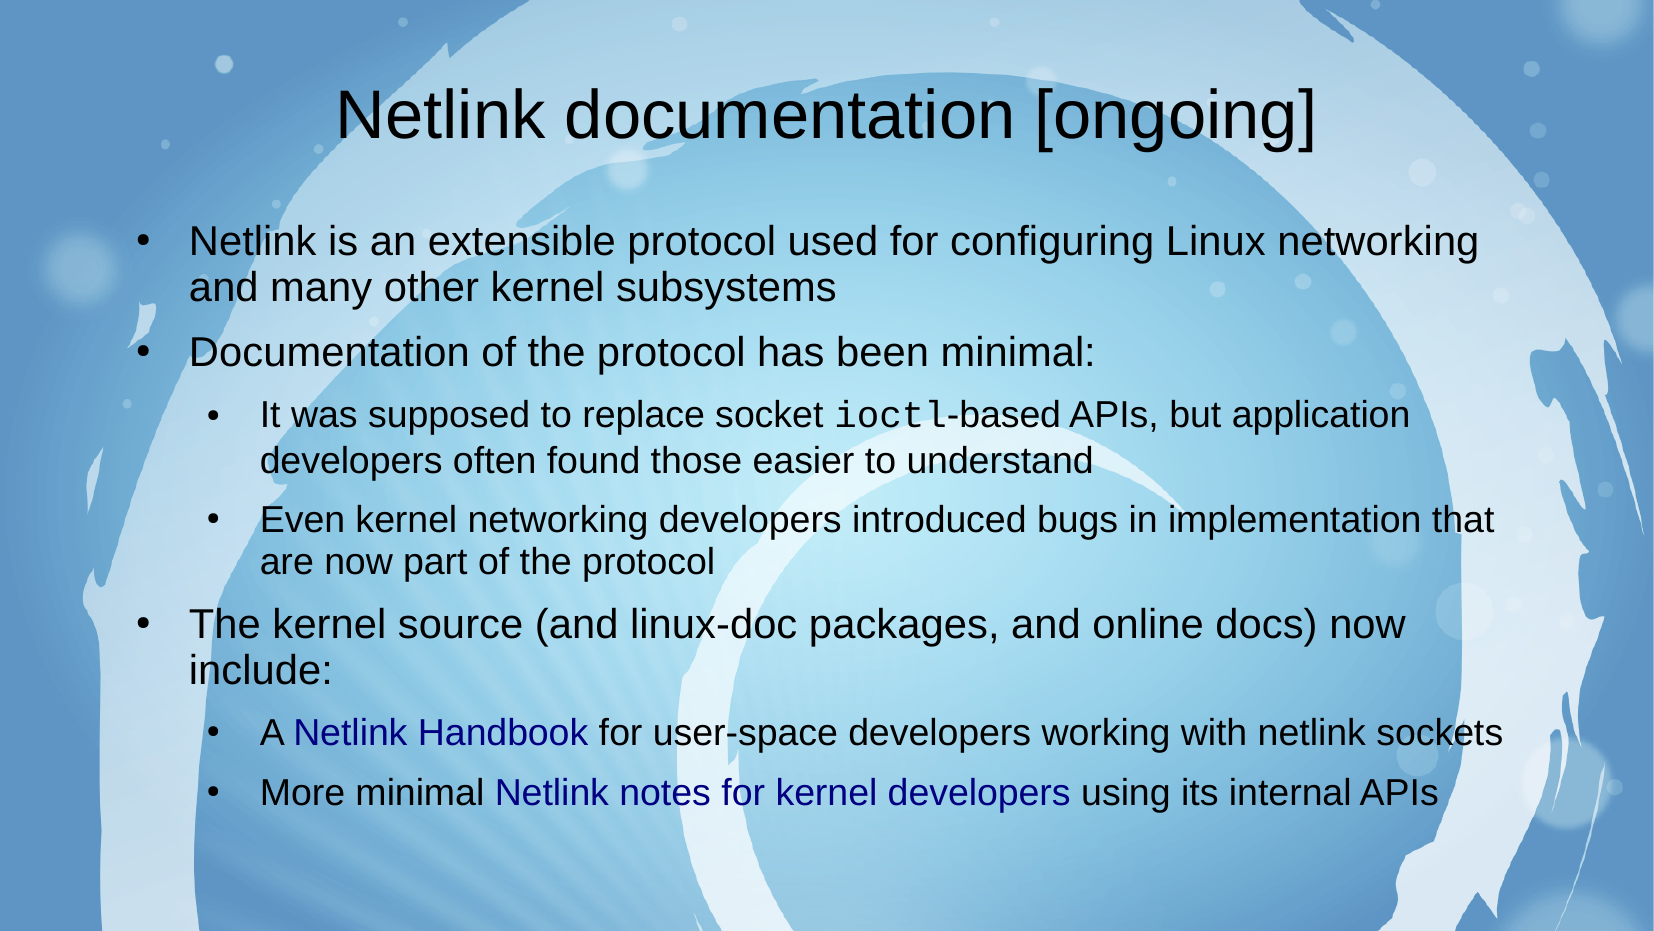

# Netlink documentation [ongoing]
Netlink is an extensible protocol used for configuring Linux networking and many other kernel subsystems
Documentation of the protocol has been minimal:
It was supposed to replace socket ioctl-based APIs, but application developers often found those easier to understand
Even kernel networking developers introduced bugs in implementation that are now part of the protocol
The kernel source (and linux-doc packages, and online docs) now include:
A Netlink Handbook for user-space developers working with netlink sockets
More minimal Netlink notes for kernel developers using its internal APIs